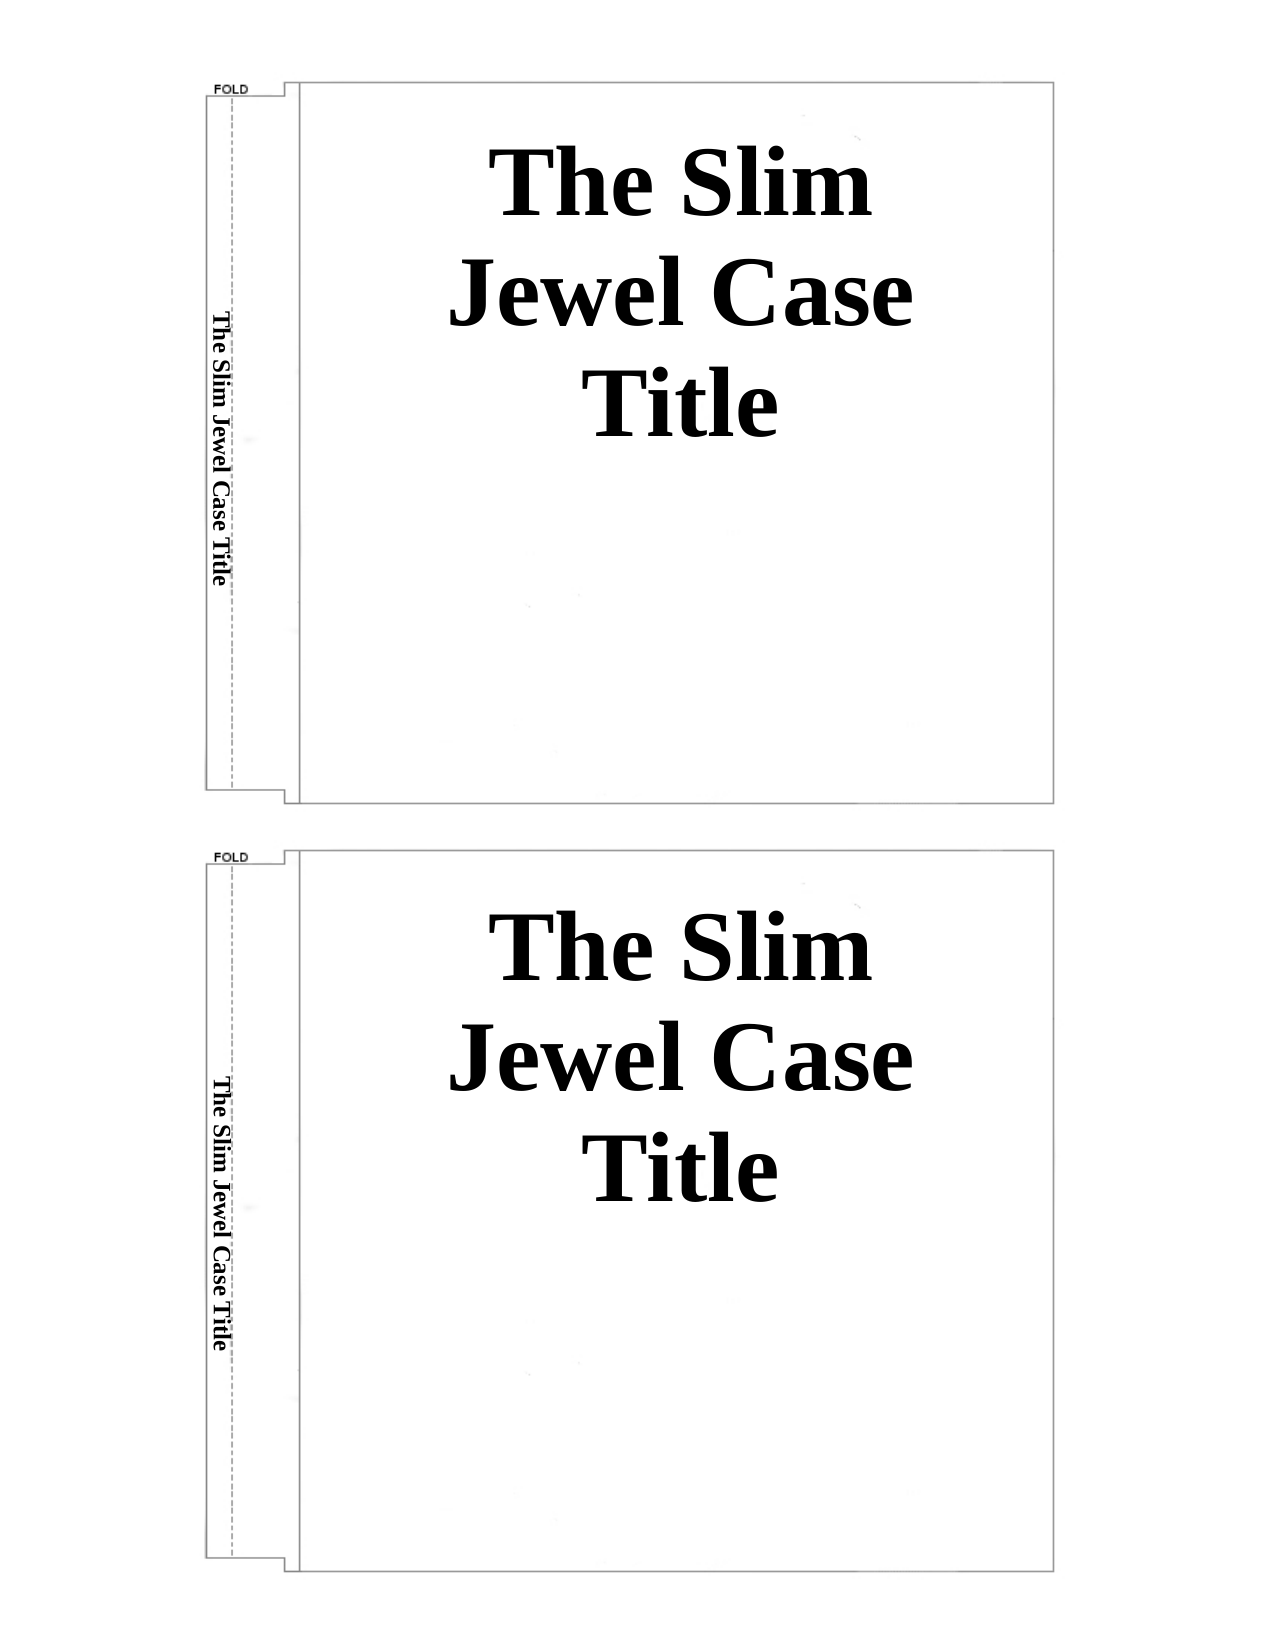

The Slim Jewel Case Title
The Slim Jewel Case Title
The Slim Jewel Case Title
The Slim Jewel Case Title